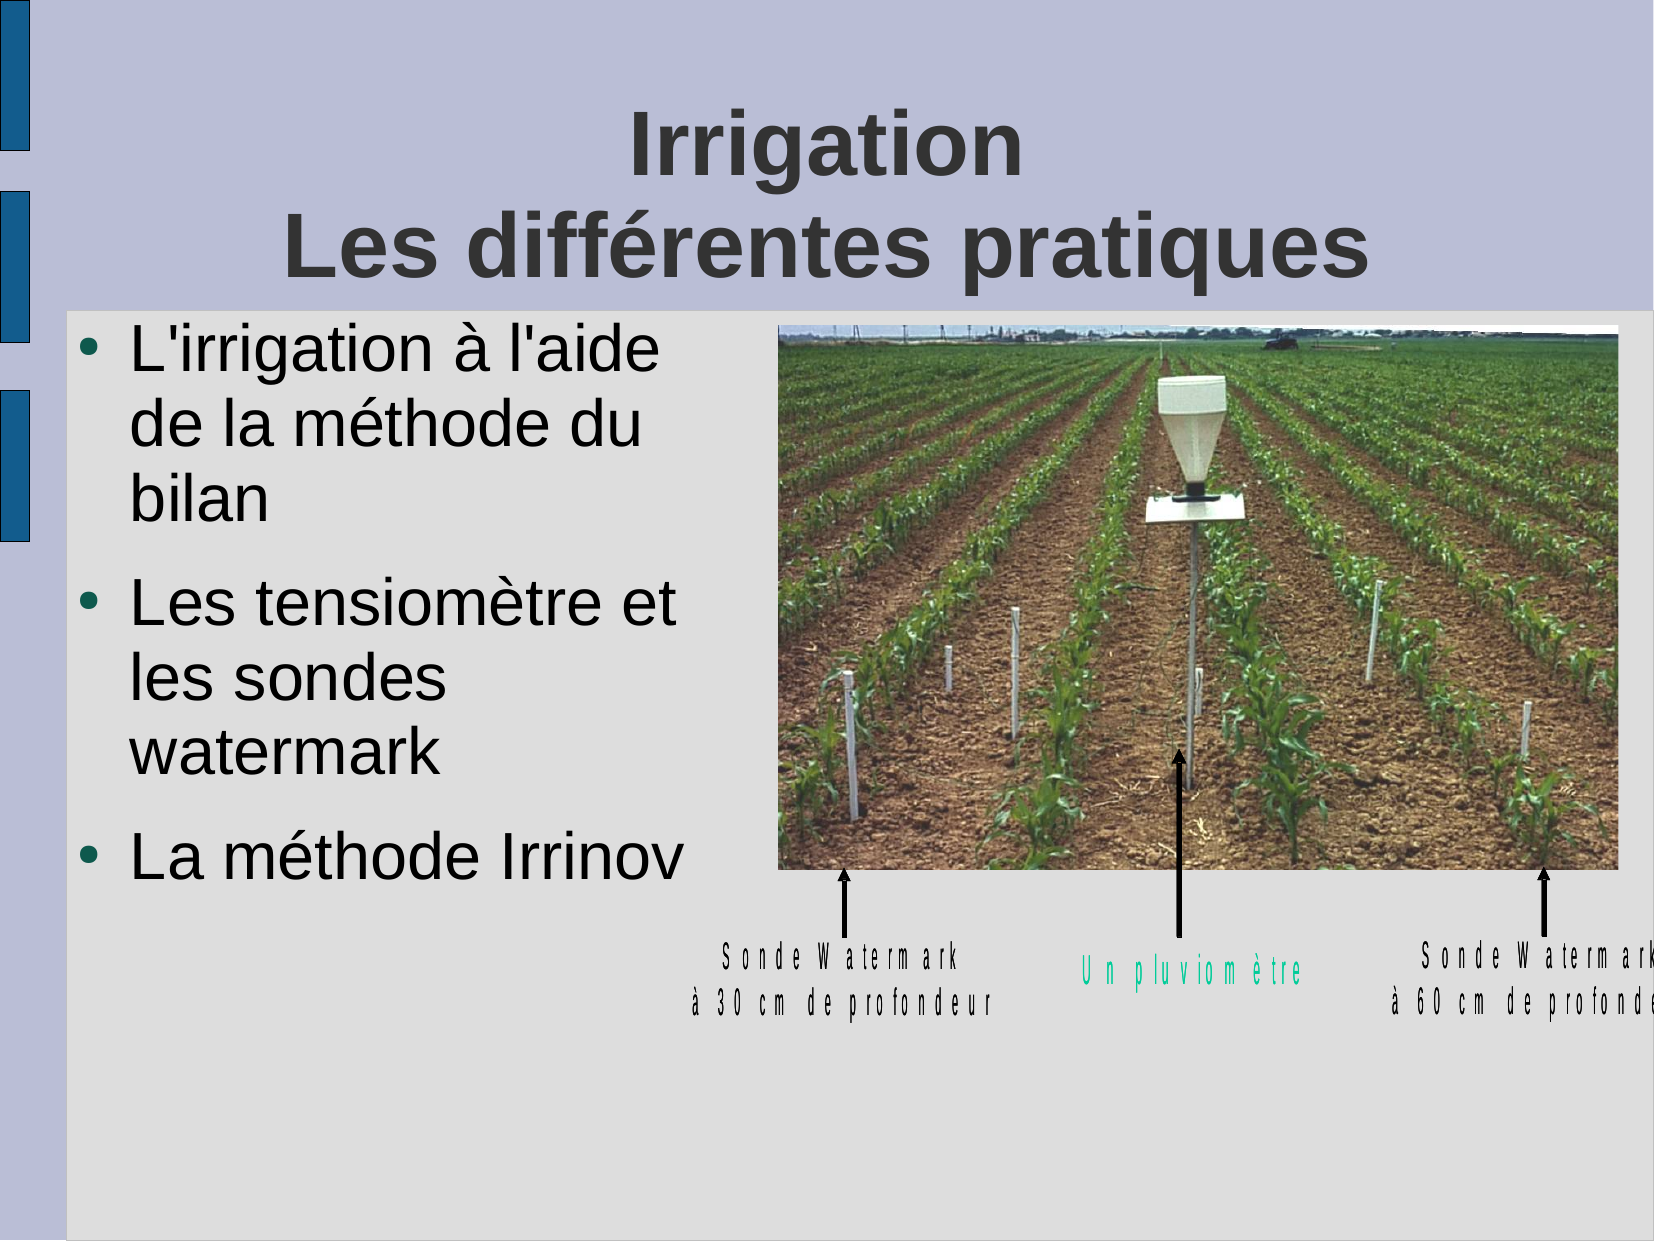

# Irrigation Les différentes pratiques
L'irrigation à l'aide de la méthode du bilan
Les tensiomètre et les sondes watermark
La méthode Irrinov